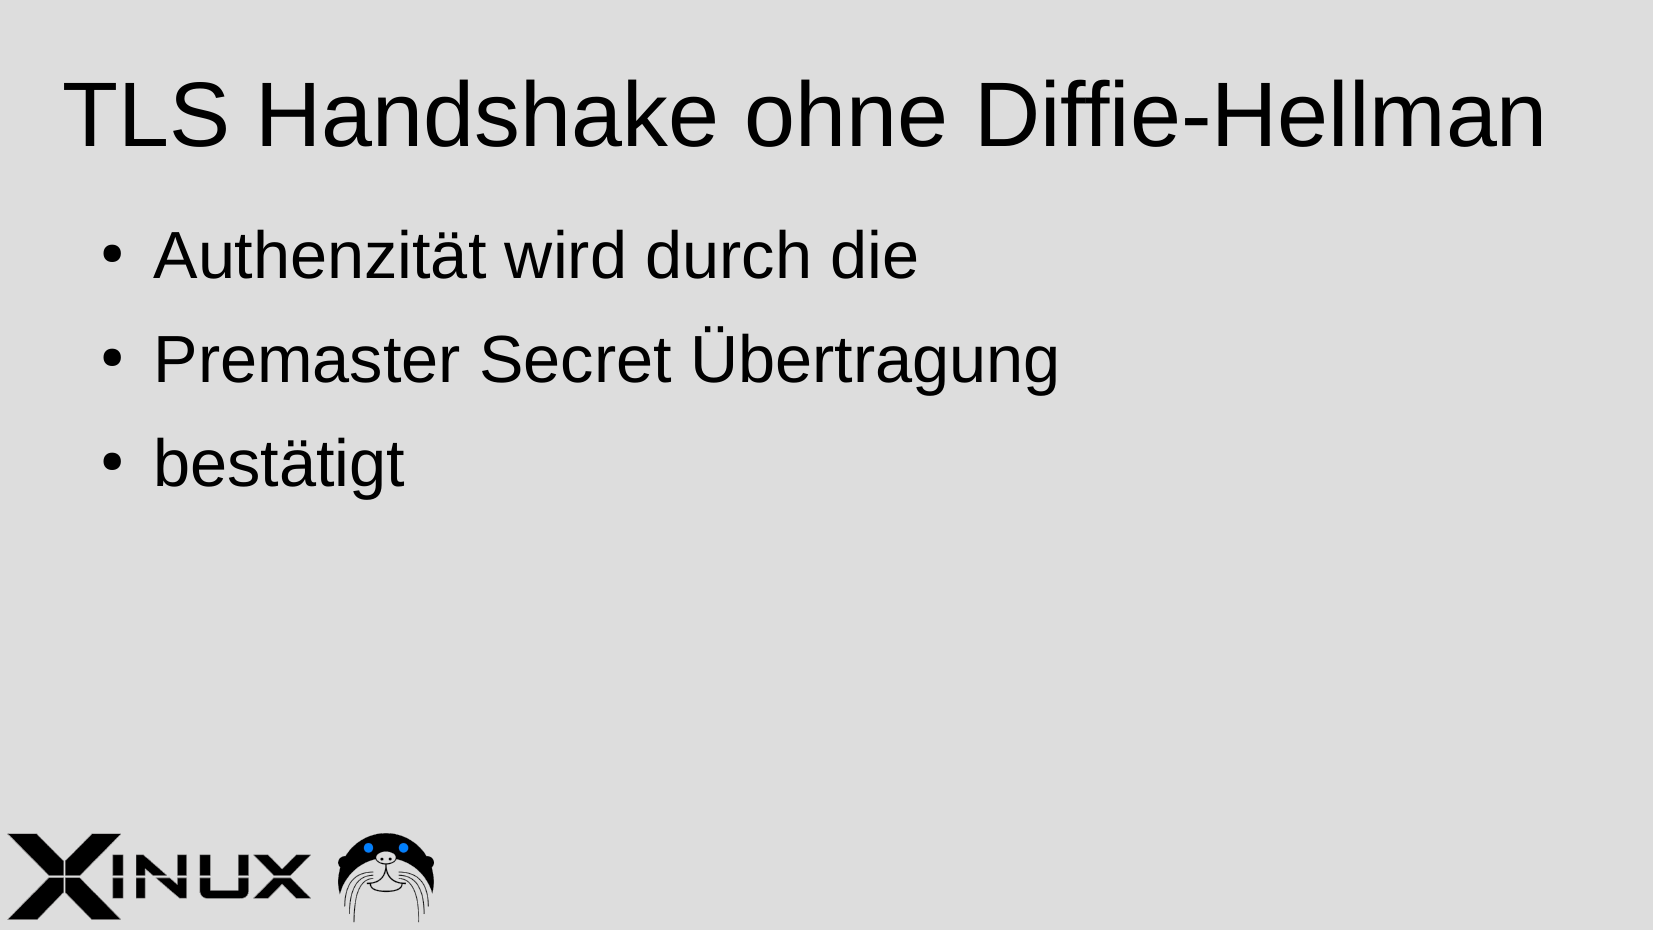

# TLS Handshake ohne Diffie-Hellman
Authenzität wird durch die
Premaster Secret Übertragung
bestätigt